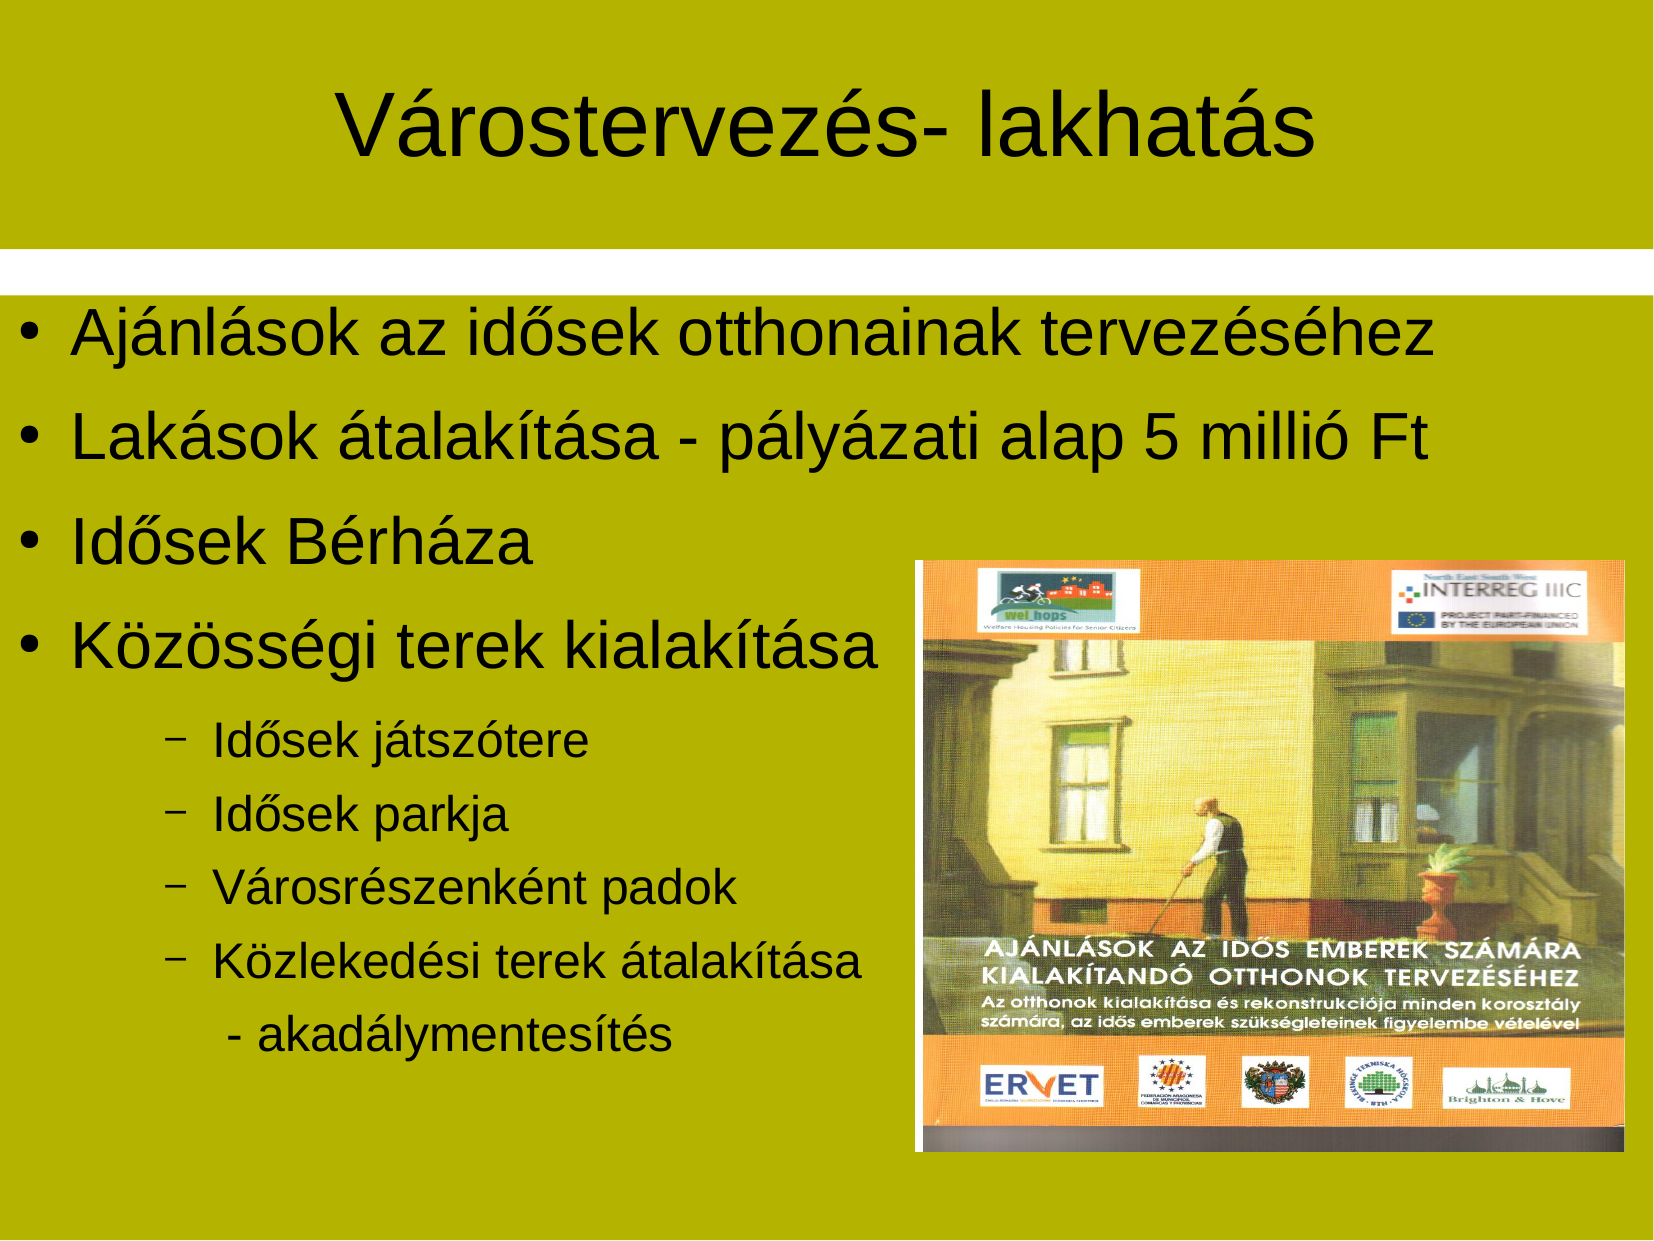

# Várostervezés- lakhatás
Ajánlások az idősek otthonainak tervezéséhez
Lakások átalakítása - pályázati alap 5 millió Ft
Idősek Bérháza
Közösségi terek kialakítása
Idősek játszótere
Idősek parkja
Városrészenként padok
Közlekedési terek átalakítása
 - akadálymentesítés